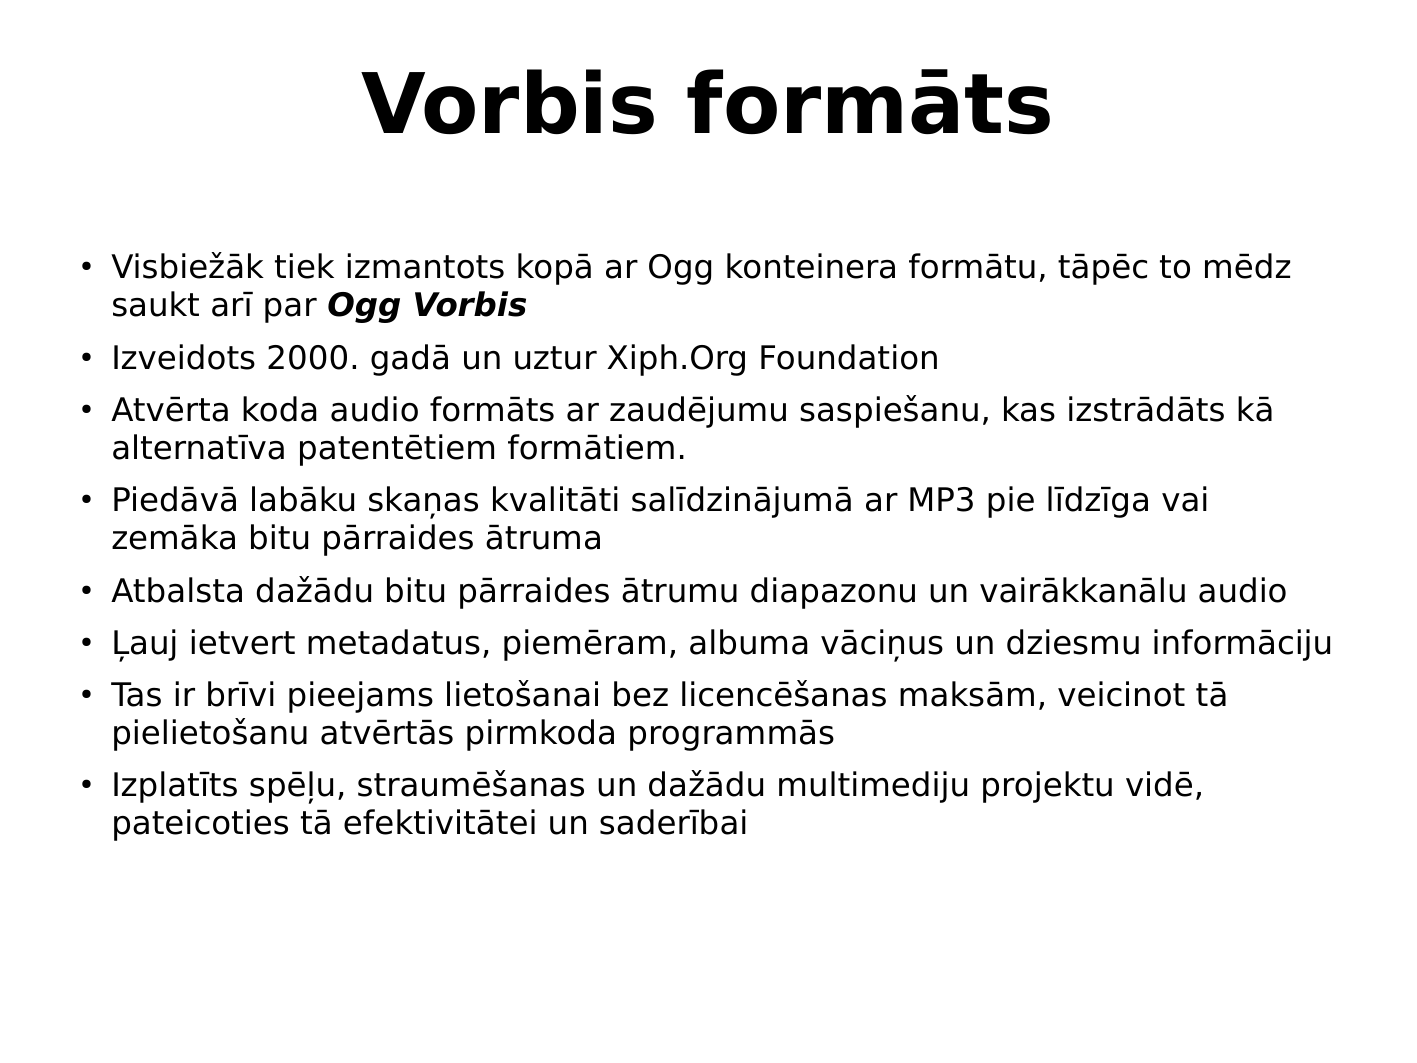

# Vorbis formāts
Visbiežāk tiek izmantots kopā ar Ogg konteinera formātu, tāpēc to mēdz saukt arī par Ogg Vorbis
Izveidots 2000. gadā un uztur Xiph.Org Foundation
Atvērta koda audio formāts ar zaudējumu saspiešanu, kas izstrādāts kā alternatīva patentētiem formātiem.
Piedāvā labāku skaņas kvalitāti salīdzinājumā ar MP3 pie līdzīga vai zemāka bitu pārraides ātruma
Atbalsta dažādu bitu pārraides ātrumu diapazonu un vairākkanālu audio
Ļauj ietvert metadatus, piemēram, albuma vāciņus un dziesmu informāciju
Tas ir brīvi pieejams lietošanai bez licencēšanas maksām, veicinot tā pielietošanu atvērtās pirmkoda programmās
Izplatīts spēļu, straumēšanas un dažādu multimediju projektu vidē, pateicoties tā efektivitātei un saderībai